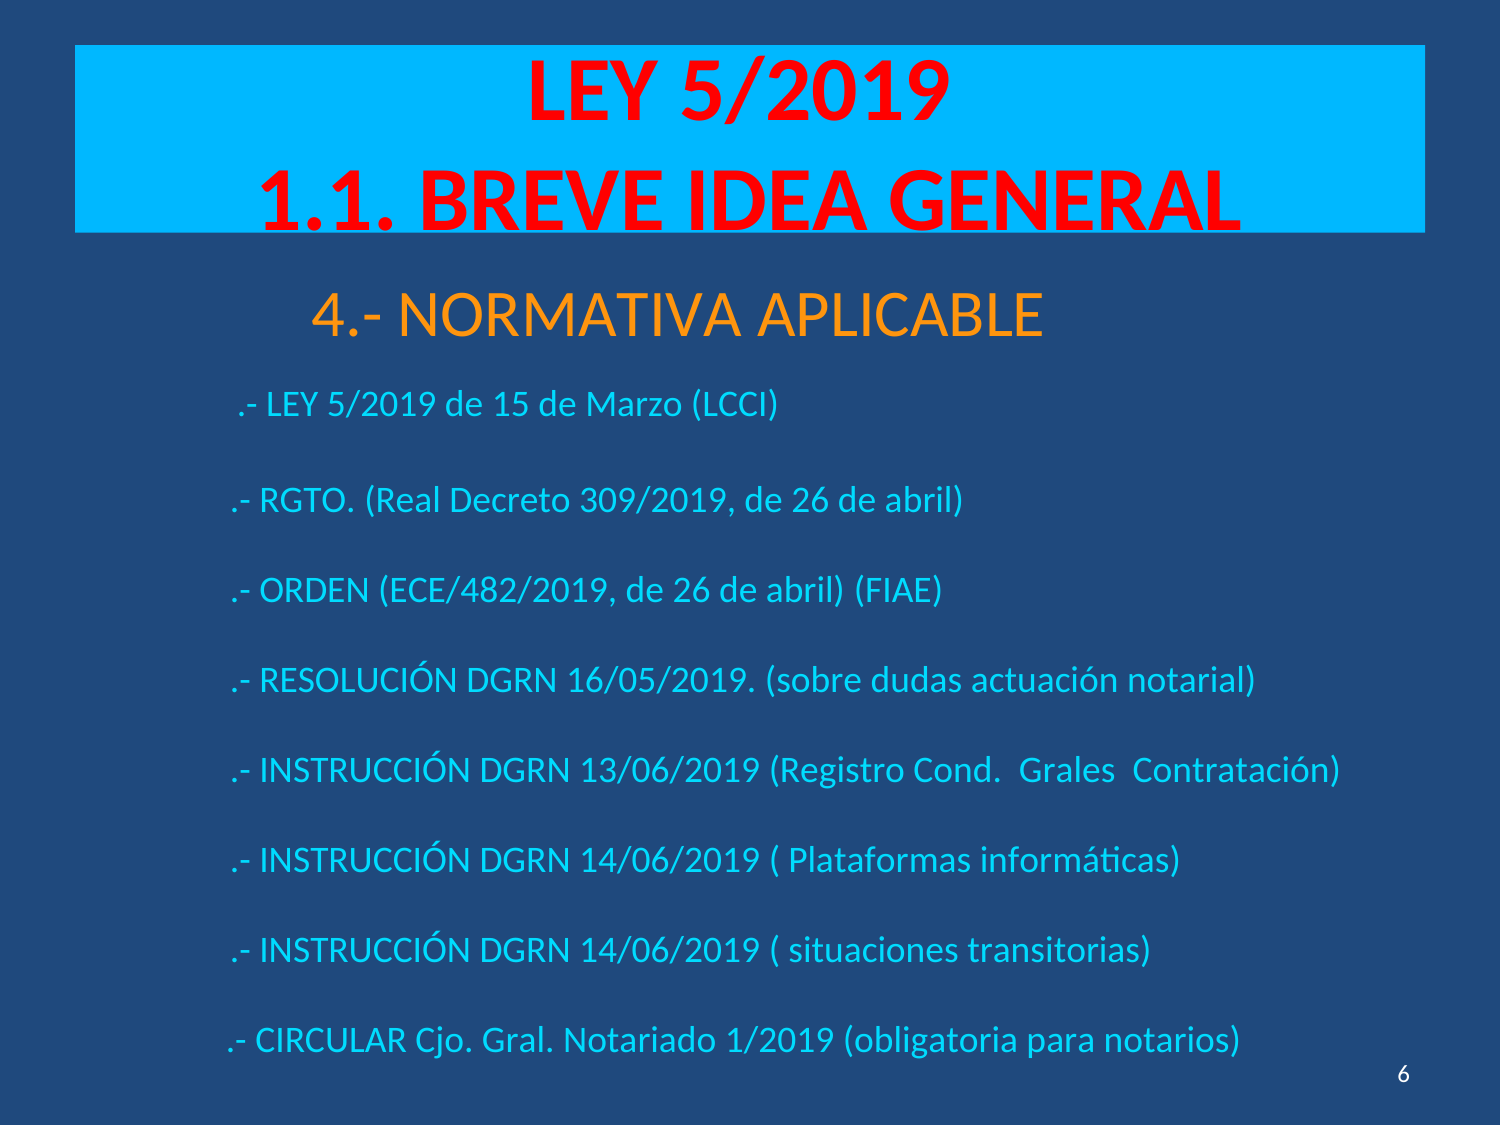

LEY 5/2019
1.1. BREVE IDEA GENERAL
 4.- NORMATIVA APLICABLE
 .- LEY 5/2019 de 15 de Marzo (LCCI)
.- RGTO. (Real Decreto 309/2019, de 26 de abril)
.- ORDEN (ECE/482/2019, de 26 de abril) (FIAE)
.- RESOLUCIÓN DGRN 16/05/2019. (sobre dudas actuación notarial)
.- INSTRUCCIÓN DGRN 13/06/2019 (Registro Cond. Grales Contratación)
.- INSTRUCCIÓN DGRN 14/06/2019 ( Plataformas informáticas)
.- INSTRUCCIÓN DGRN 14/06/2019 ( situaciones transitorias)
 .- CIRCULAR Cjo. Gral. Notariado 1/2019 (obligatoria para notarios)